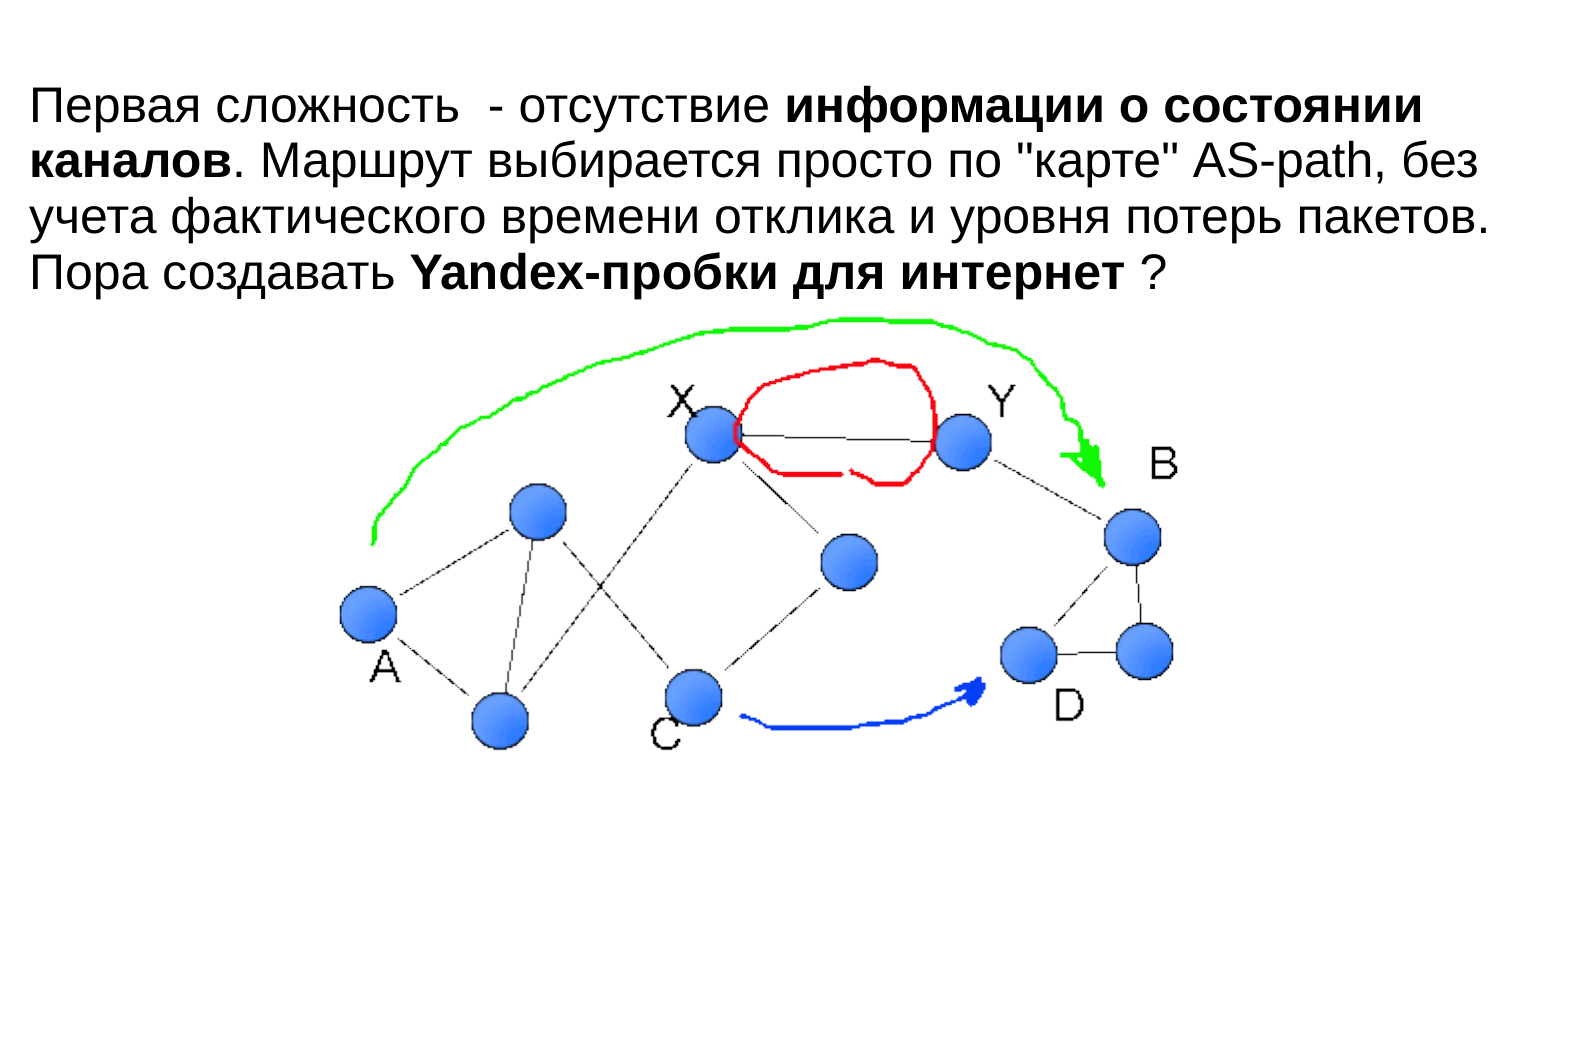

Первая сложность - отсутствие информации о состоянии каналов. Маршрут выбирается просто по "карте" AS-path, без учета фактического времени отклика и уровня потерь пакетов. Пора создавать Yandex-пробки для интернет ?